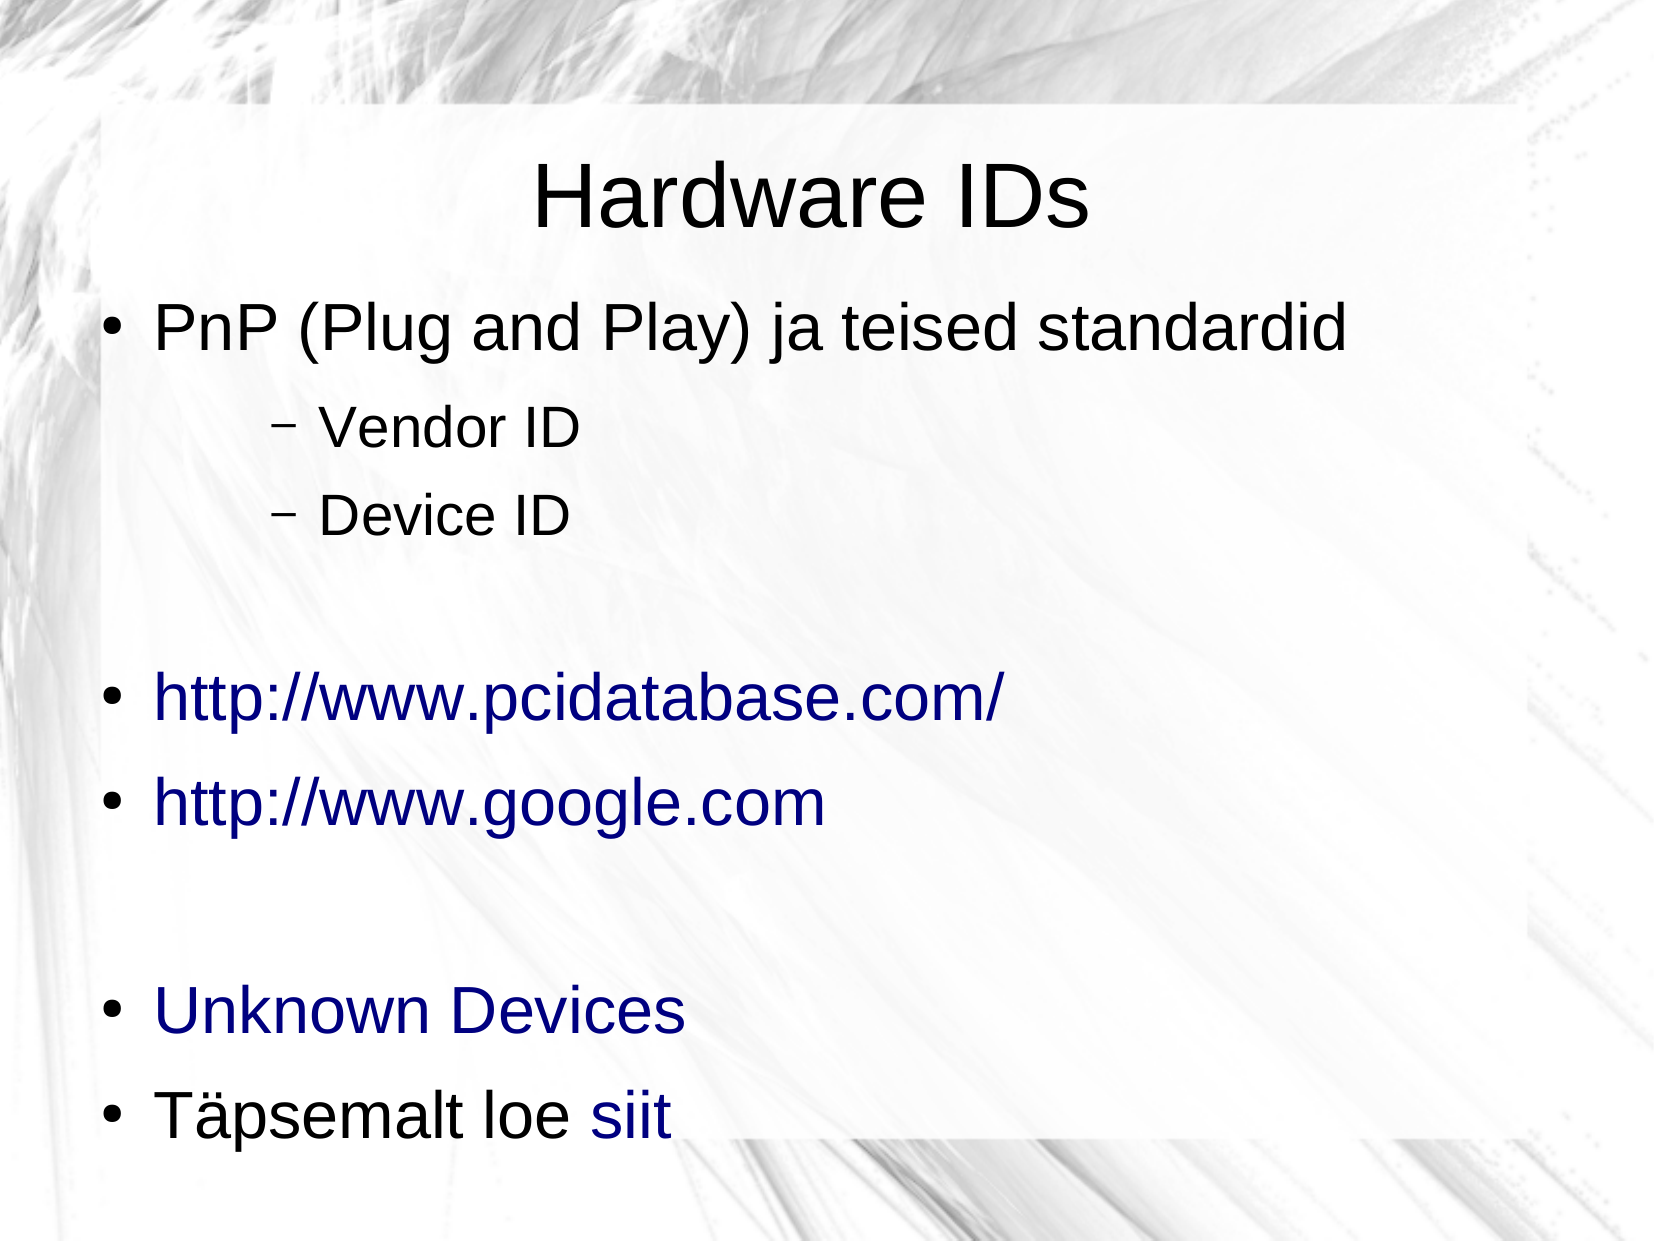

# Hardware IDs
PnP (Plug and Play) ja teised standardid
Vendor ID
Device ID
http://www.pcidatabase.com/
http://www.google.com
Unknown Devices
Täpsemalt loe siit